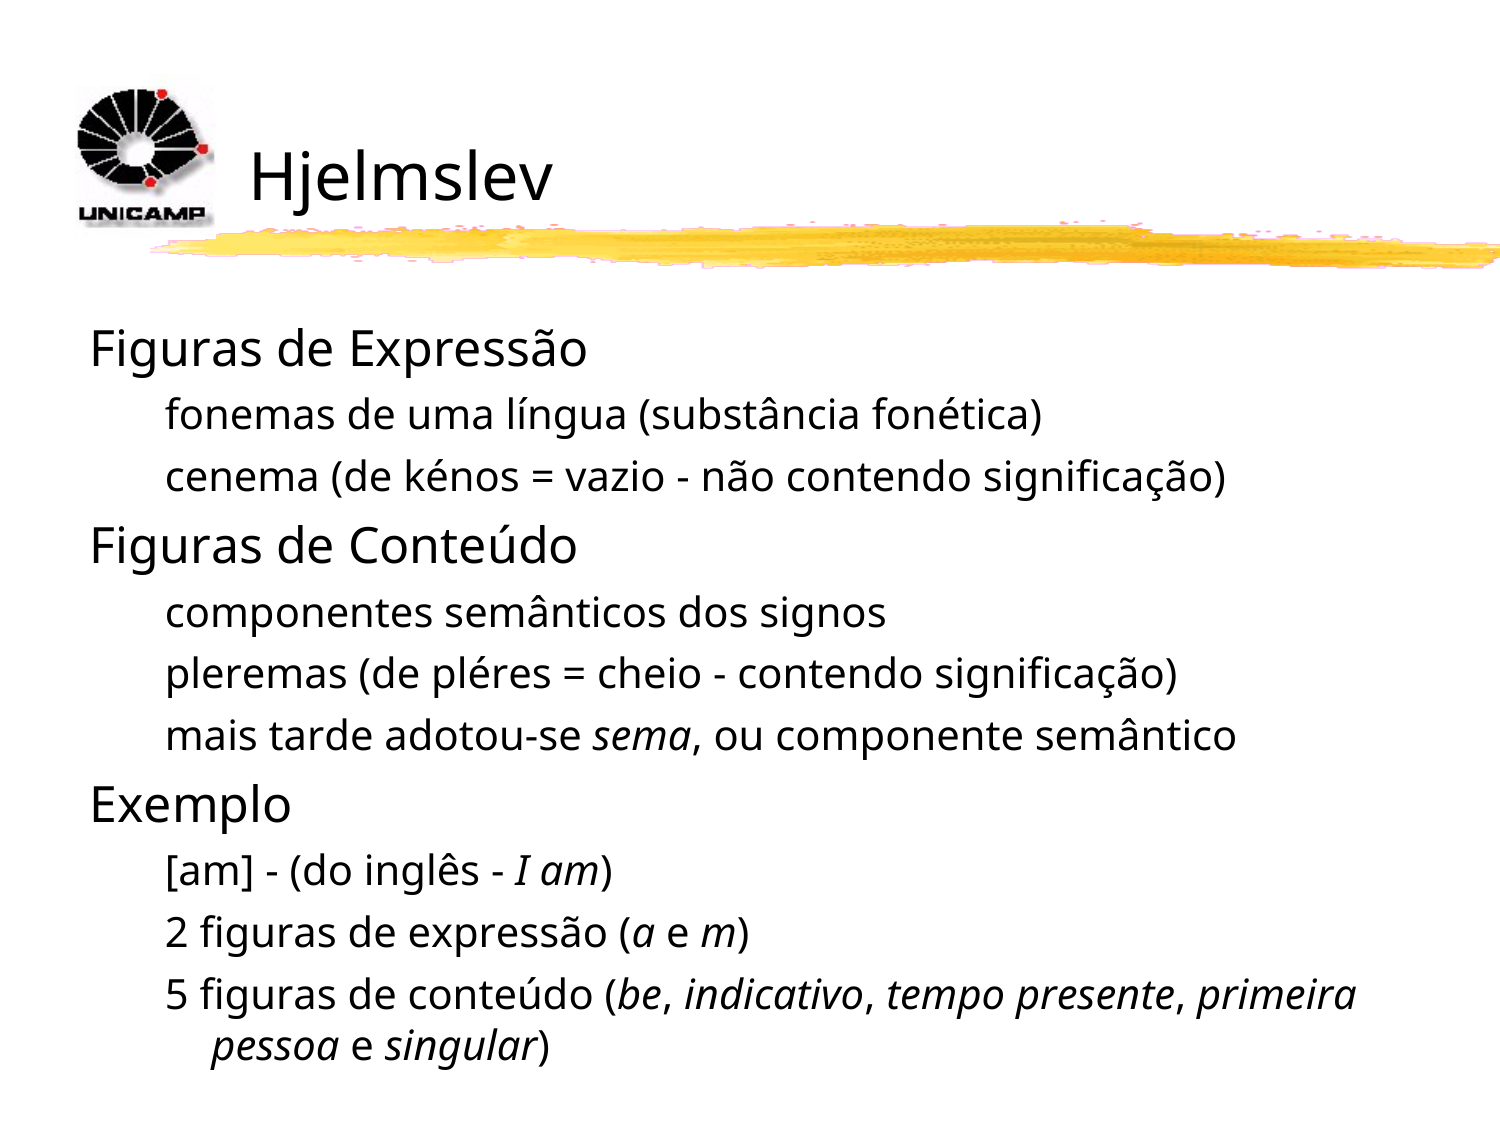

# Hjelmslev
Figuras de Expressão
fonemas de uma língua (substância fonética)
cenema (de kénos = vazio - não contendo significação)
Figuras de Conteúdo
componentes semânticos dos signos
pleremas (de pléres = cheio - contendo significação)
mais tarde adotou-se sema, ou componente semântico
Exemplo
[am] - (do inglês - I am)
2 figuras de expressão (a e m)
5 figuras de conteúdo (be, indicativo, tempo presente, primeira pessoa e singular)